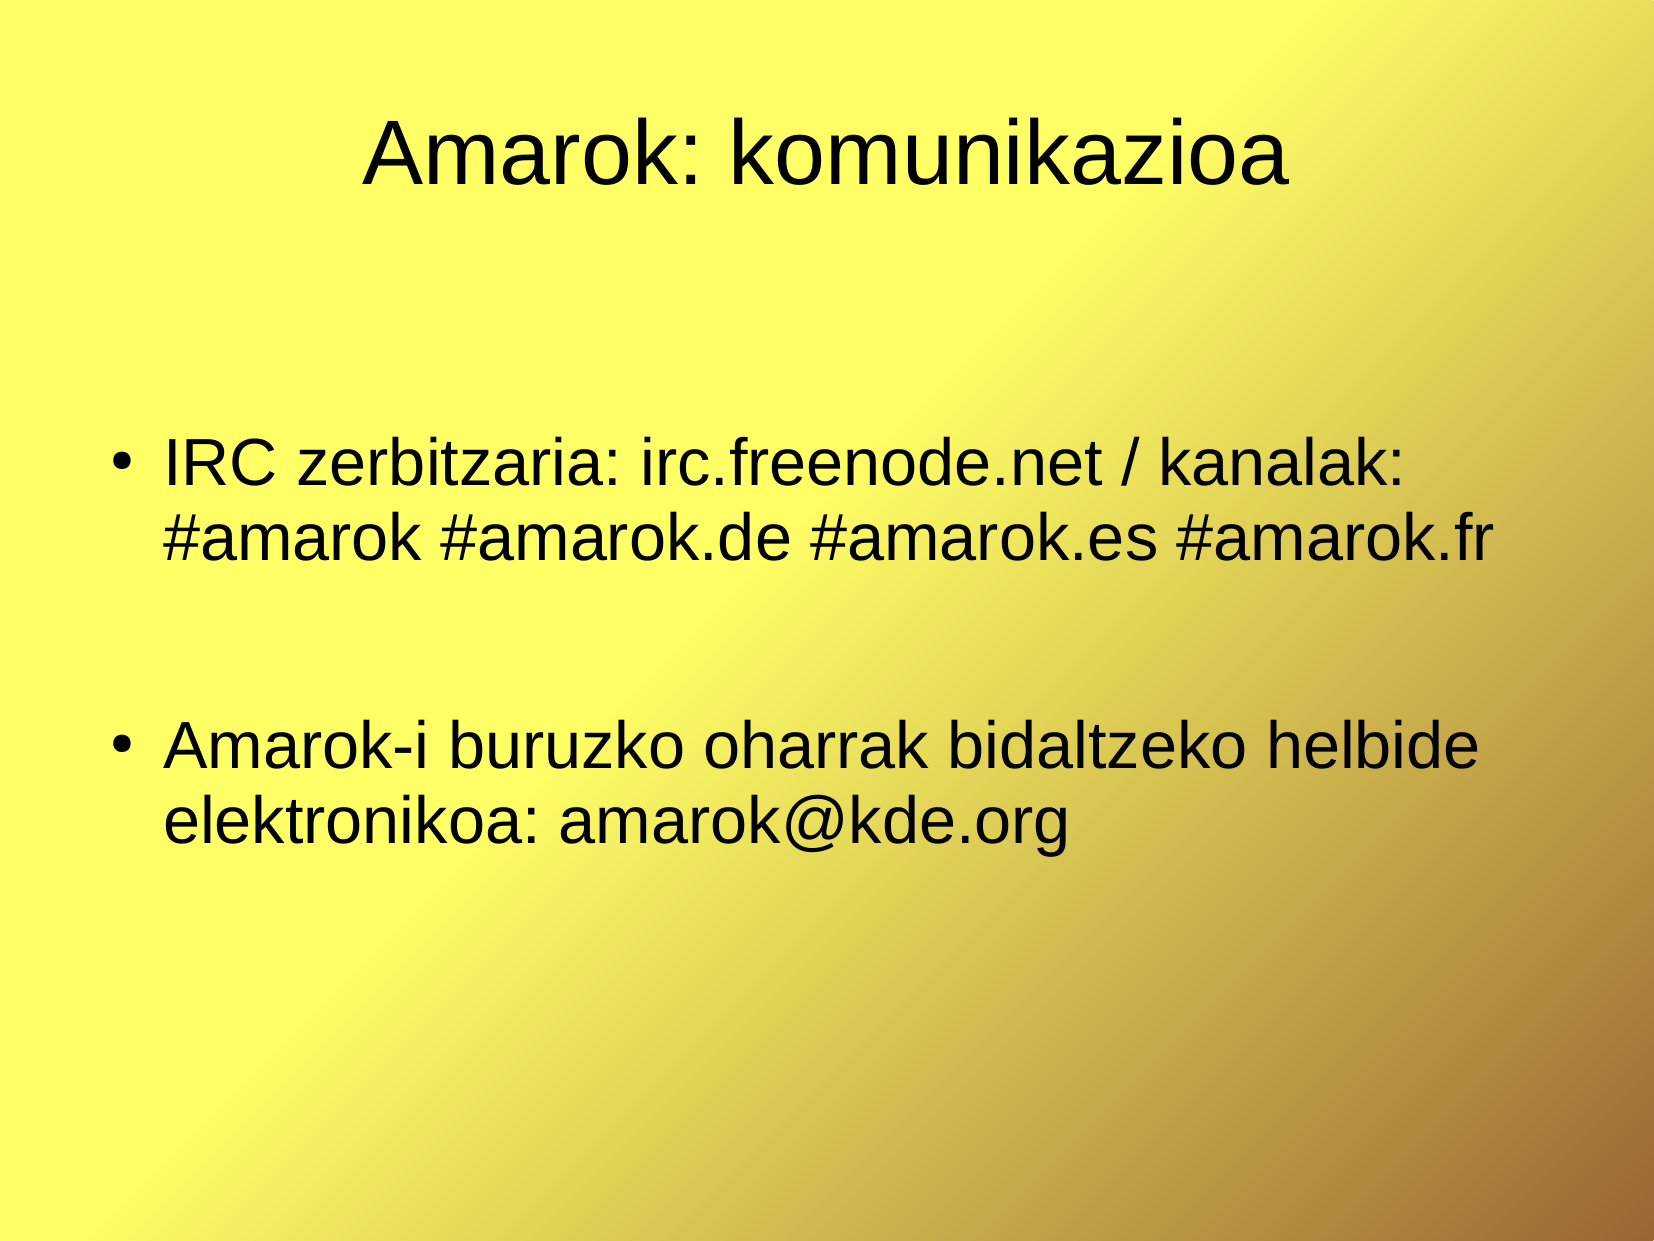

# Amarok: komunikazioa
IRC zerbitzaria: irc.freenode.net / kanalak: #amarok #amarok.de #amarok.es #amarok.fr
Amarok-i buruzko oharrak bidaltzeko helbide elektronikoa: amarok@kde.org